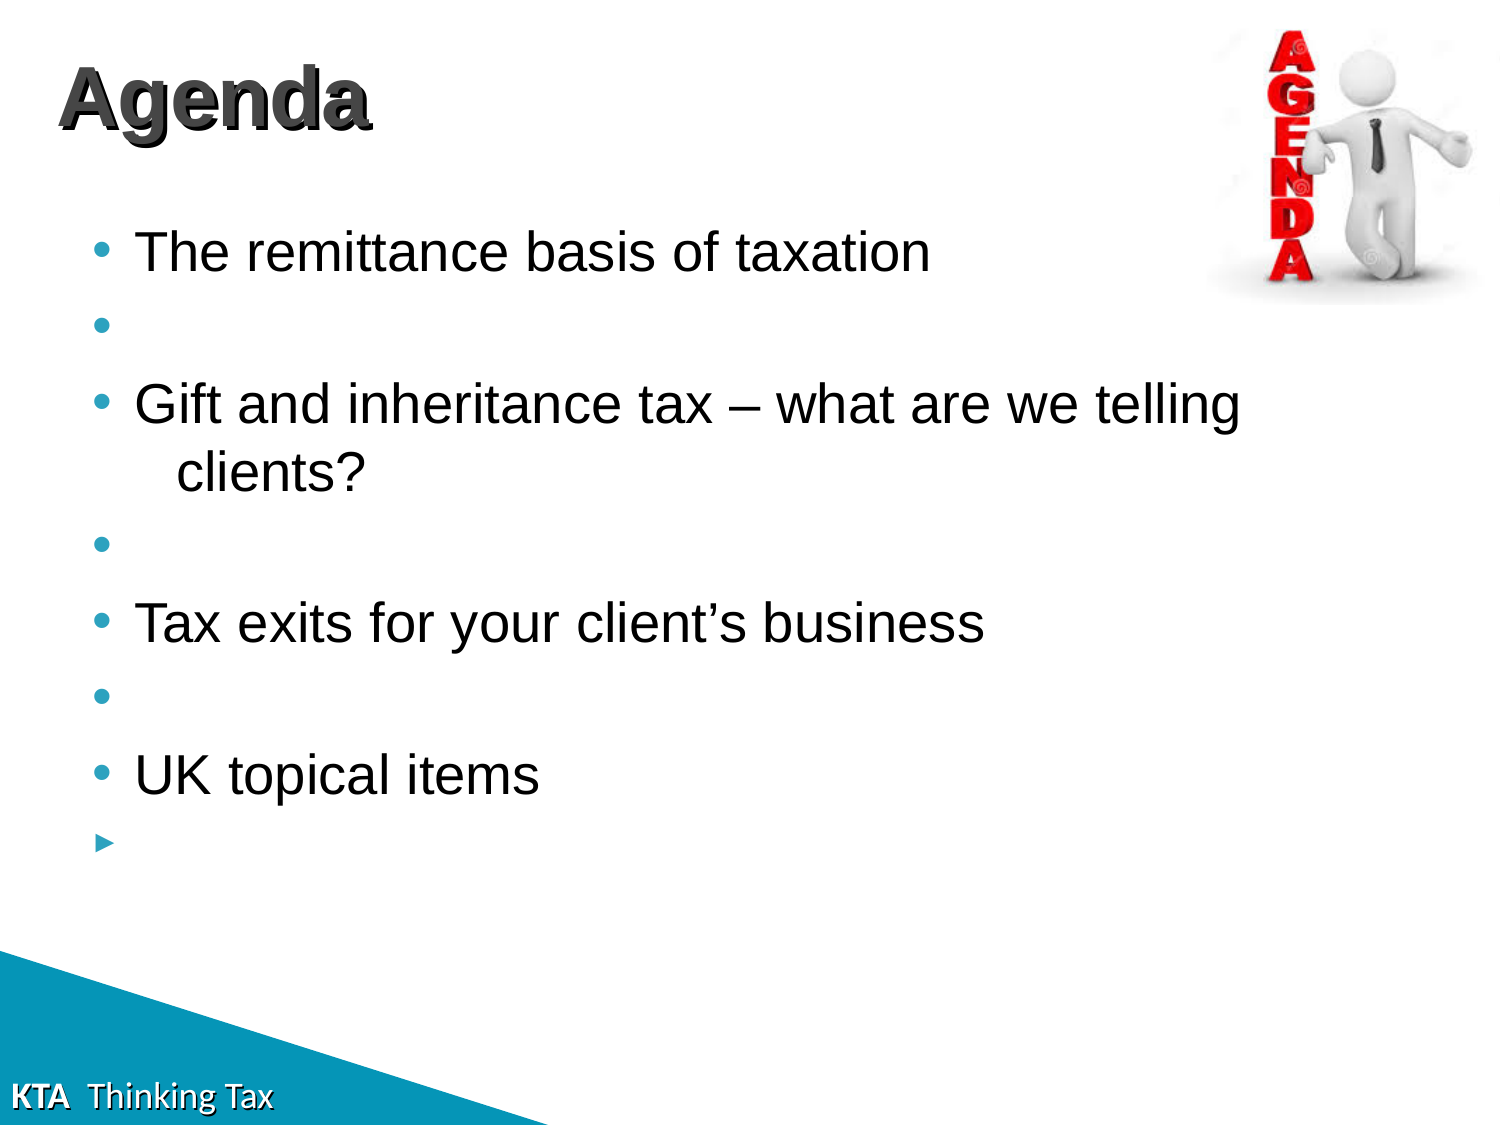

Agenda
# The remittance basis of taxation
Gift and inheritance tax – what are we telling clients?
Tax exits for your client’s business
UK topical items